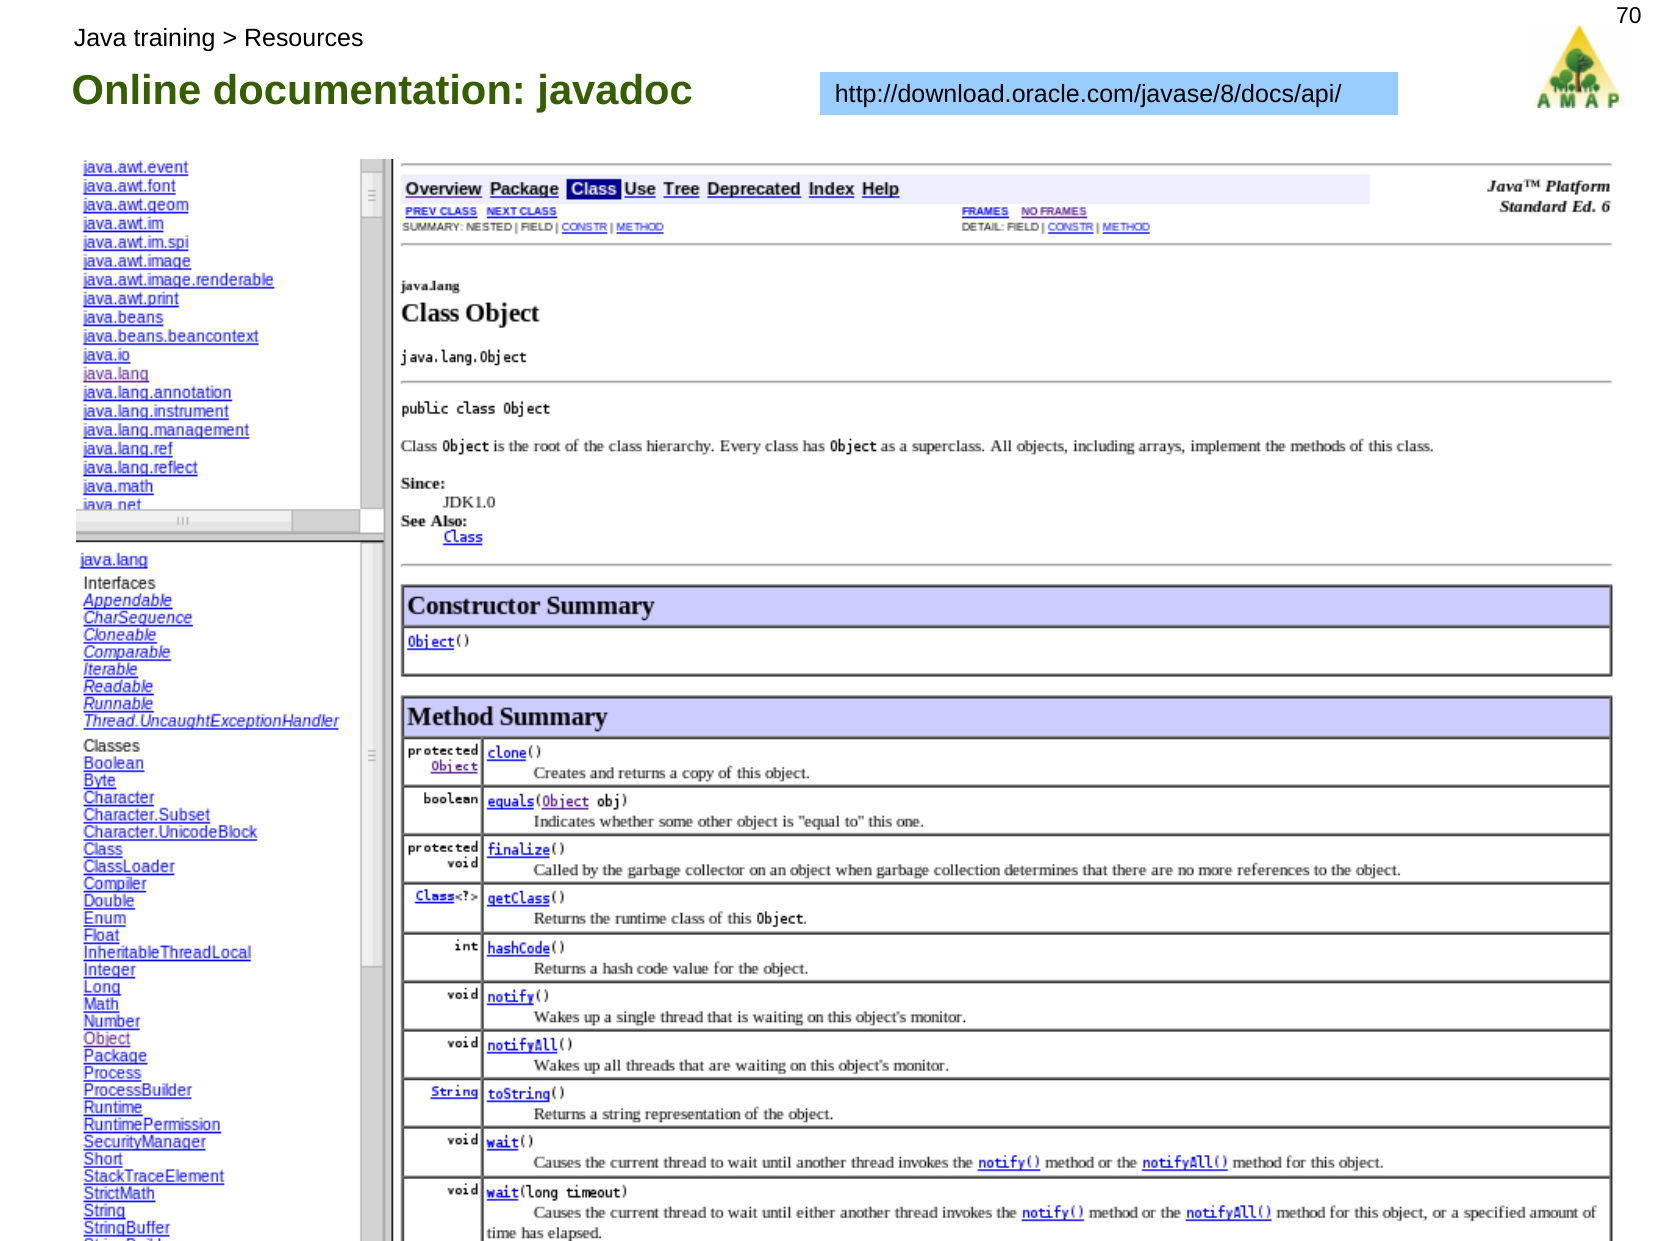

70
Java training > Resources
Online documentation: javadoc
http://download.oracle.com/javase/8/docs/api/